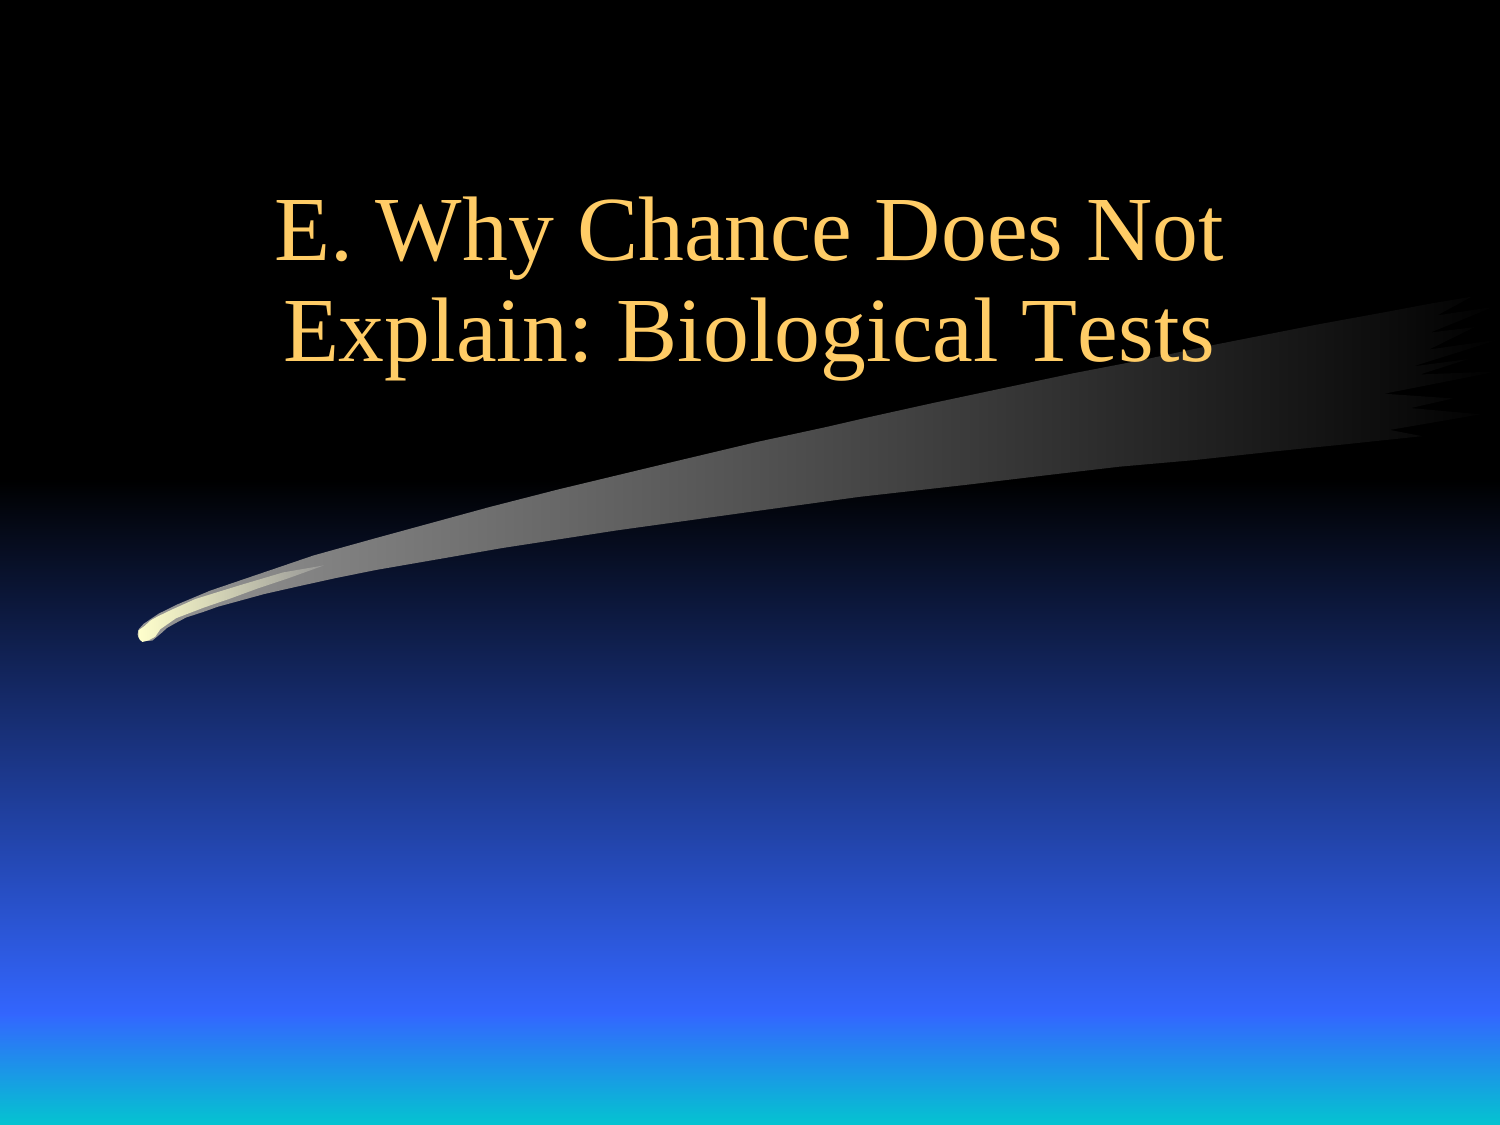

# E. Why Chance Does Not Explain: Biological Tests